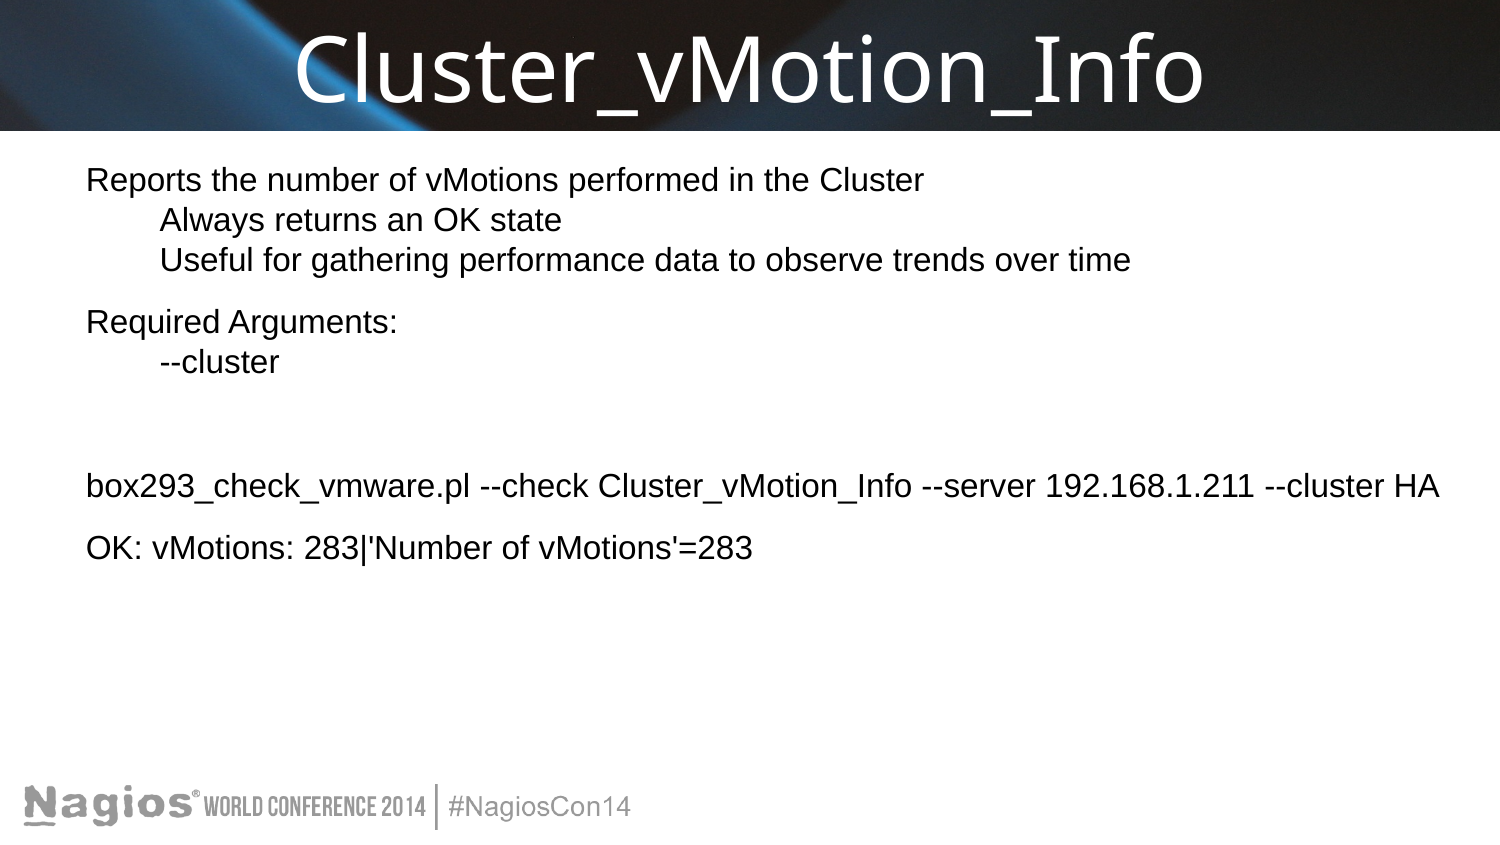

# Cluster_vMotion_Info
Reports the number of vMotions performed in the Cluster
	Always returns an OK state
	Useful for gathering performance data to observe trends over time
Required Arguments:
	--cluster
box293_check_vmware.pl --check Cluster_vMotion_Info --server 192.168.1.211 --cluster HA
OK: vMotions: 283|'Number of vMotions'=283